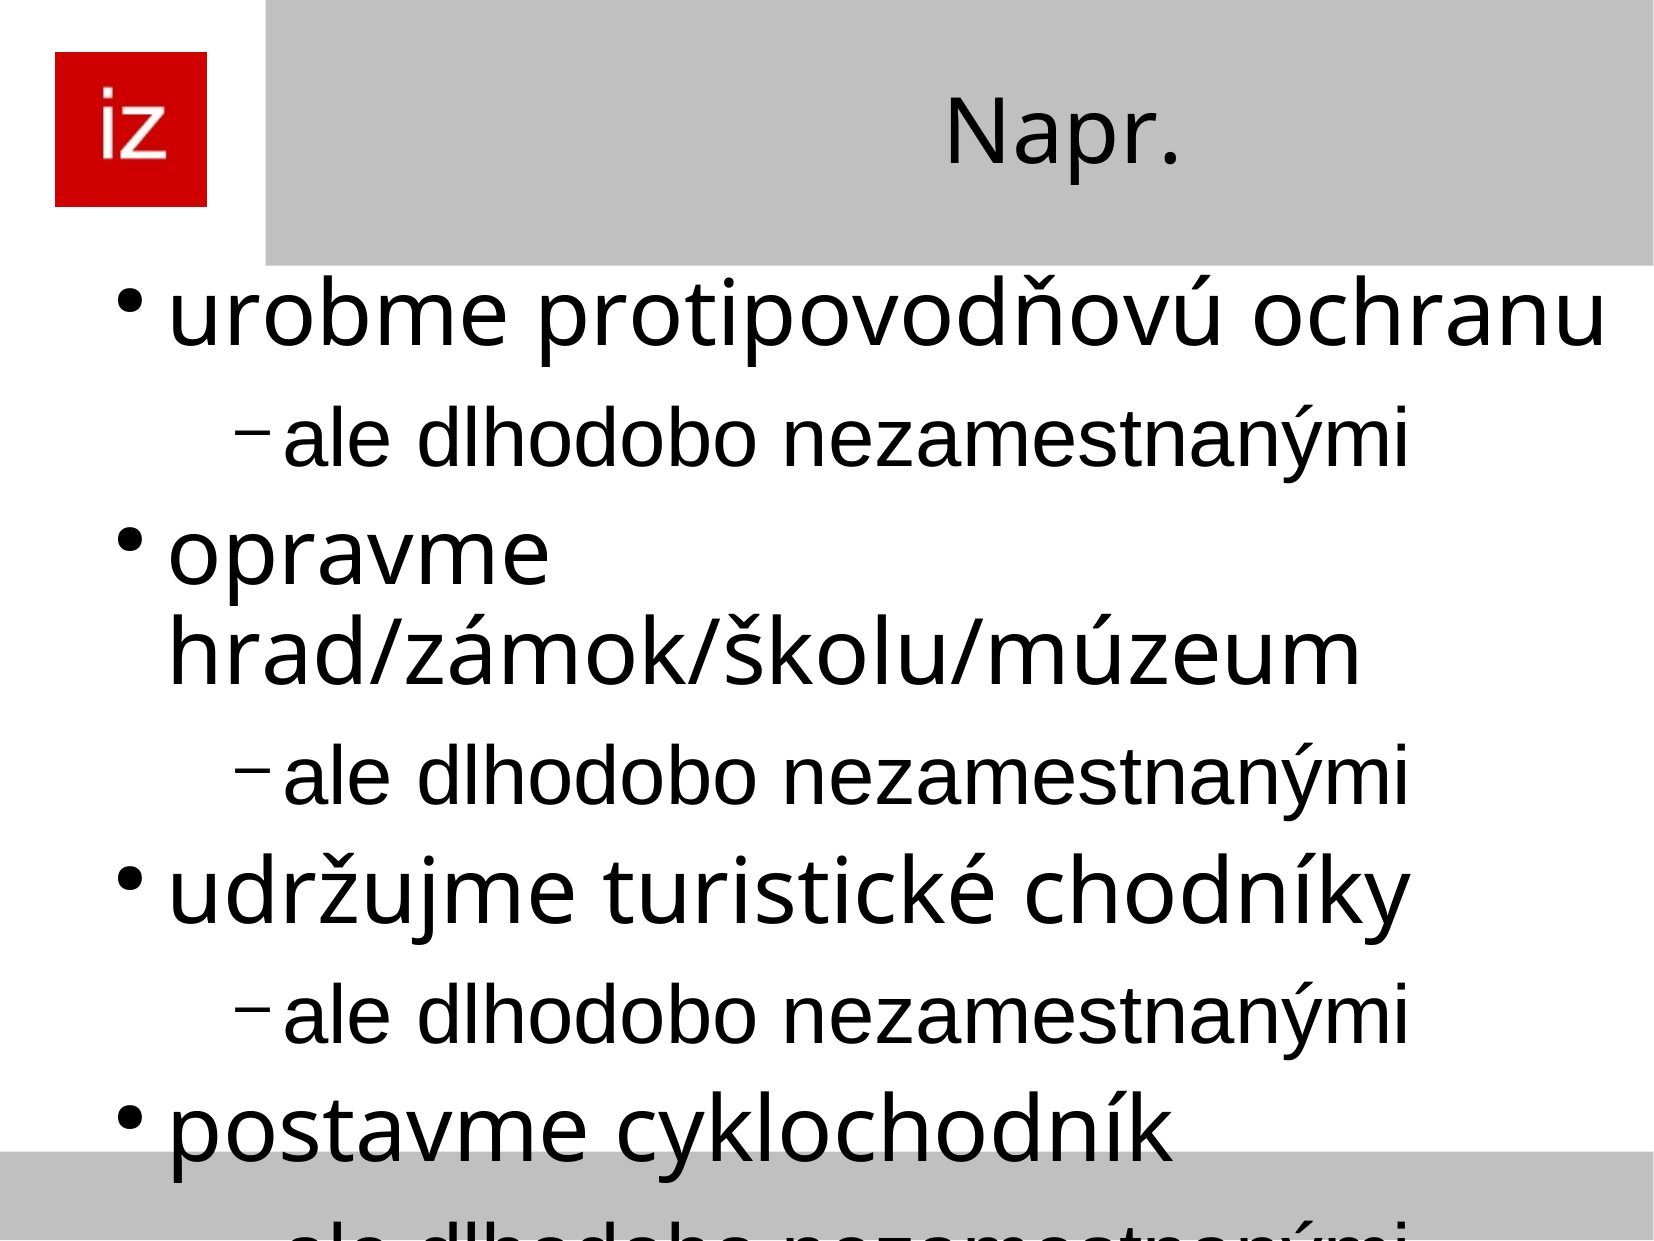

# Napr.
urobme protipovodňovú ochranu
ale dlhodobo nezamestnanými
opravme hrad/zámok/školu/múzeum
ale dlhodobo nezamestnanými
udržujme turistické chodníky
ale dlhodobo nezamestnanými
postavme cyklochodník
ale dlhodobo nezamestnanými